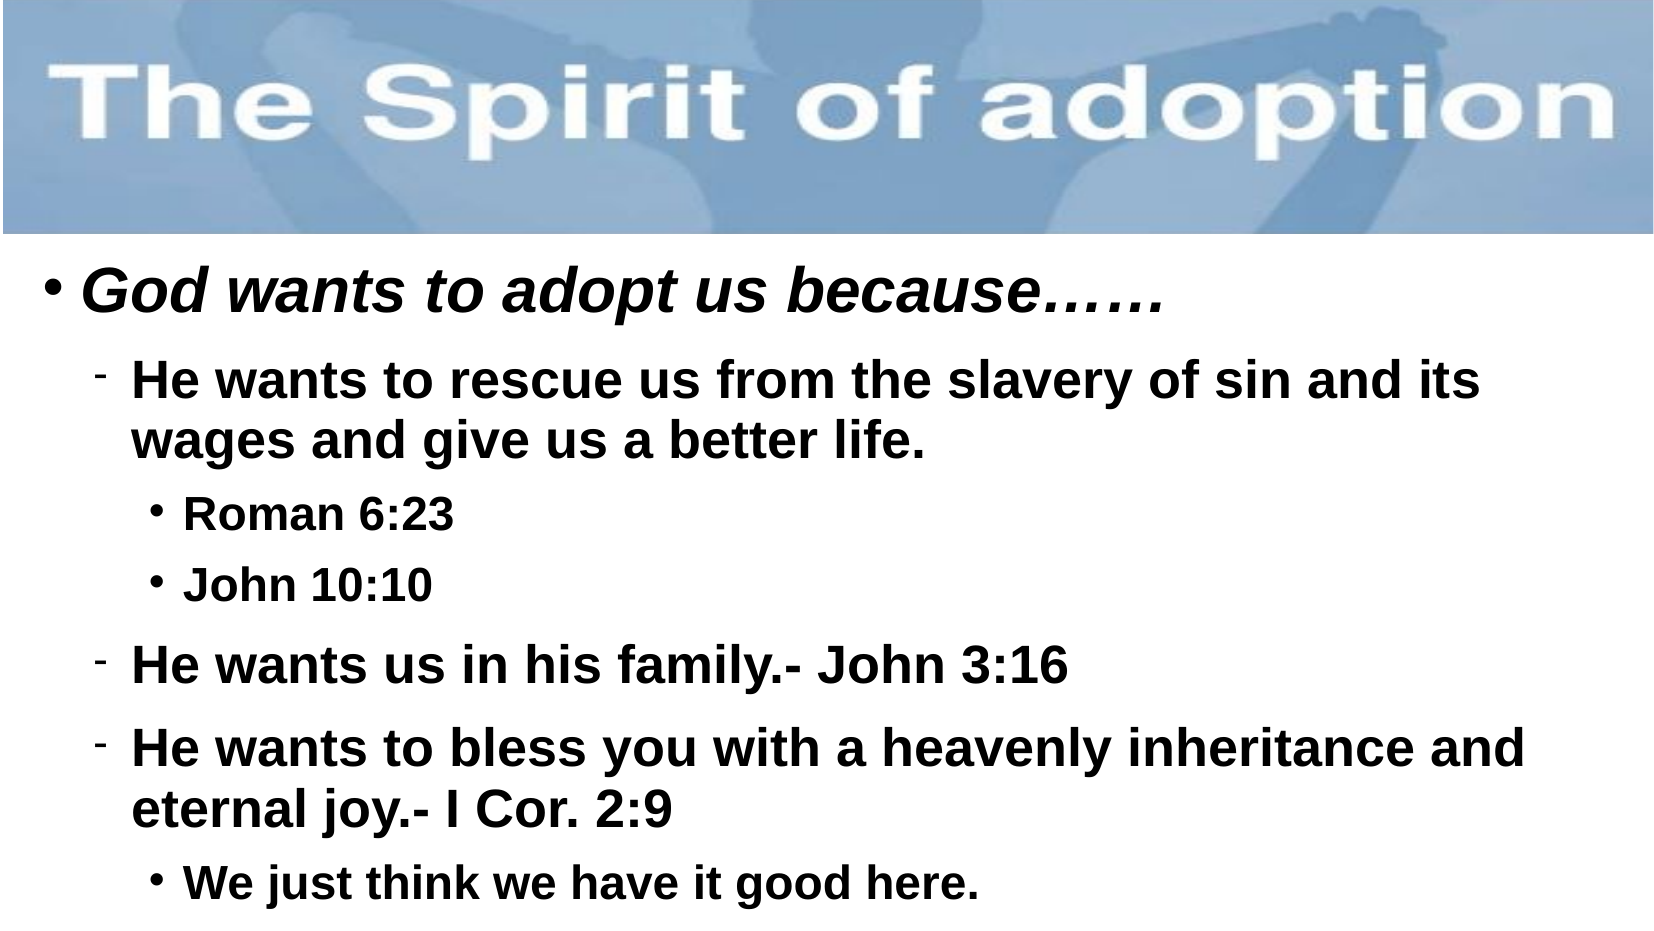

God wants to adopt us because……
He wants to rescue us from the slavery of sin and its wages and give us a better life.
Roman 6:23
John 10:10
He wants us in his family.- John 3:16
He wants to bless you with a heavenly inheritance and eternal joy.- I Cor. 2:9
We just think we have it good here.